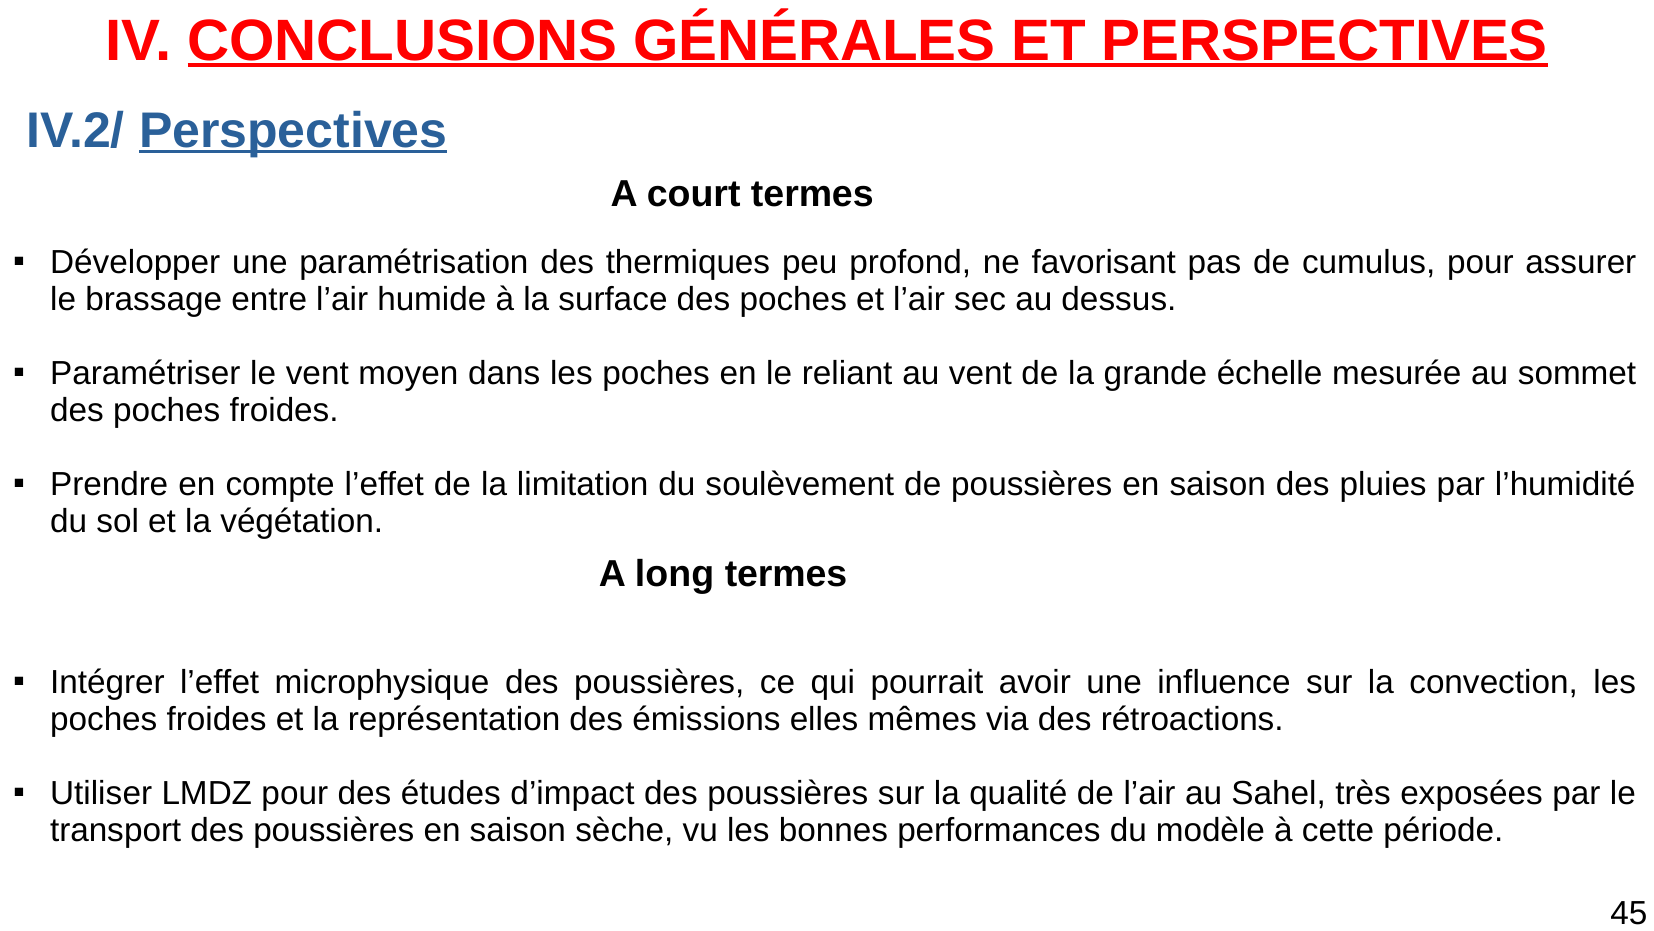

IV. CONCLUSIONS GÉNÉRALES ET PERSPECTIVES
IV.2/ Perspectives
 A court termes
Développer une paramétrisation des thermiques peu profond, ne favorisant pas de cumulus, pour assurer le brassage entre l’air humide à la surface des poches et l’air sec au dessus.
Paramétriser le vent moyen dans les poches en le reliant au vent de la grande échelle mesurée au sommet des poches froides.
Prendre en compte l’effet de la limitation du soulèvement de poussières en saison des pluies par l’humidité du sol et la végétation.
 A long termes
Intégrer l’effet microphysique des poussières, ce qui pourrait avoir une influence sur la convection, les poches froides et la représentation des émissions elles mêmes via des rétroactions.
Utiliser LMDZ pour des études d’impact des poussières sur la qualité de l’air au Sahel, très exposées par le transport des poussières en saison sèche, vu les bonnes performances du modèle à cette période.
45